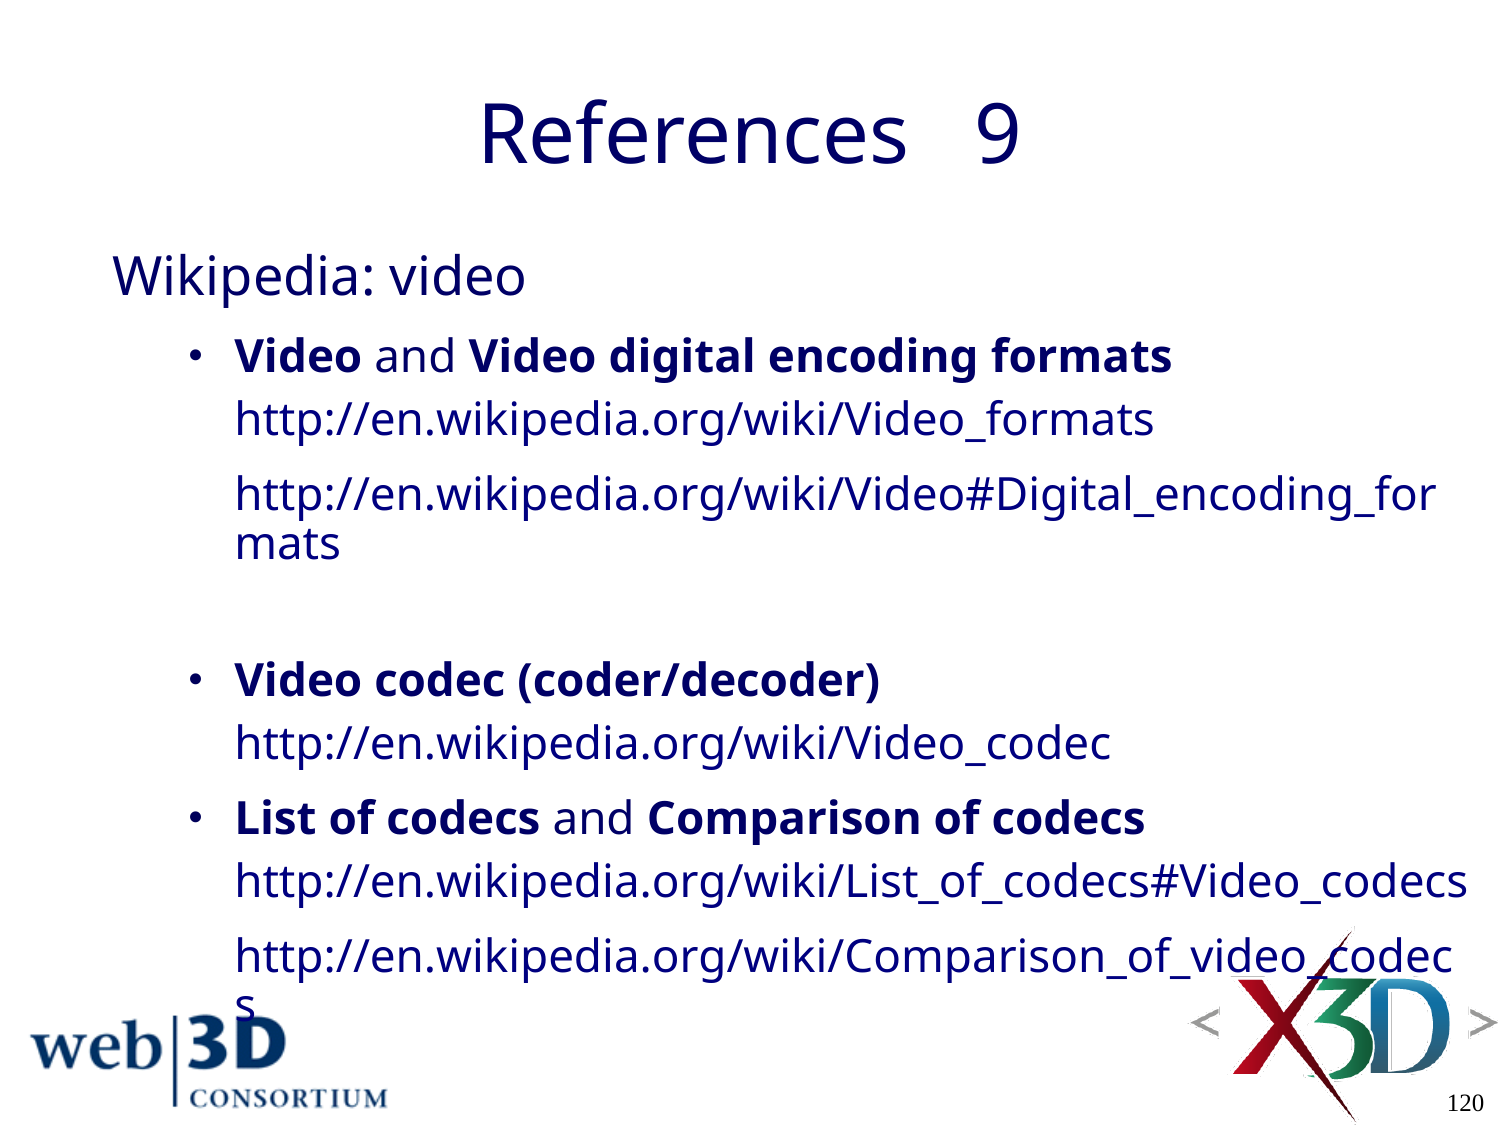

# References 9
Wikipedia: video
Video and Video digital encoding formats http://en.wikipedia.org/wiki/Video_formats
http://en.wikipedia.org/wiki/Video#Digital_encoding_formats
Video codec (coder/decoder)	http://en.wikipedia.org/wiki/Video_codec
List of codecs and Comparison of codecs http://en.wikipedia.org/wiki/List_of_codecs#Video_codecs
http://en.wikipedia.org/wiki/Comparison_of_video_codecs